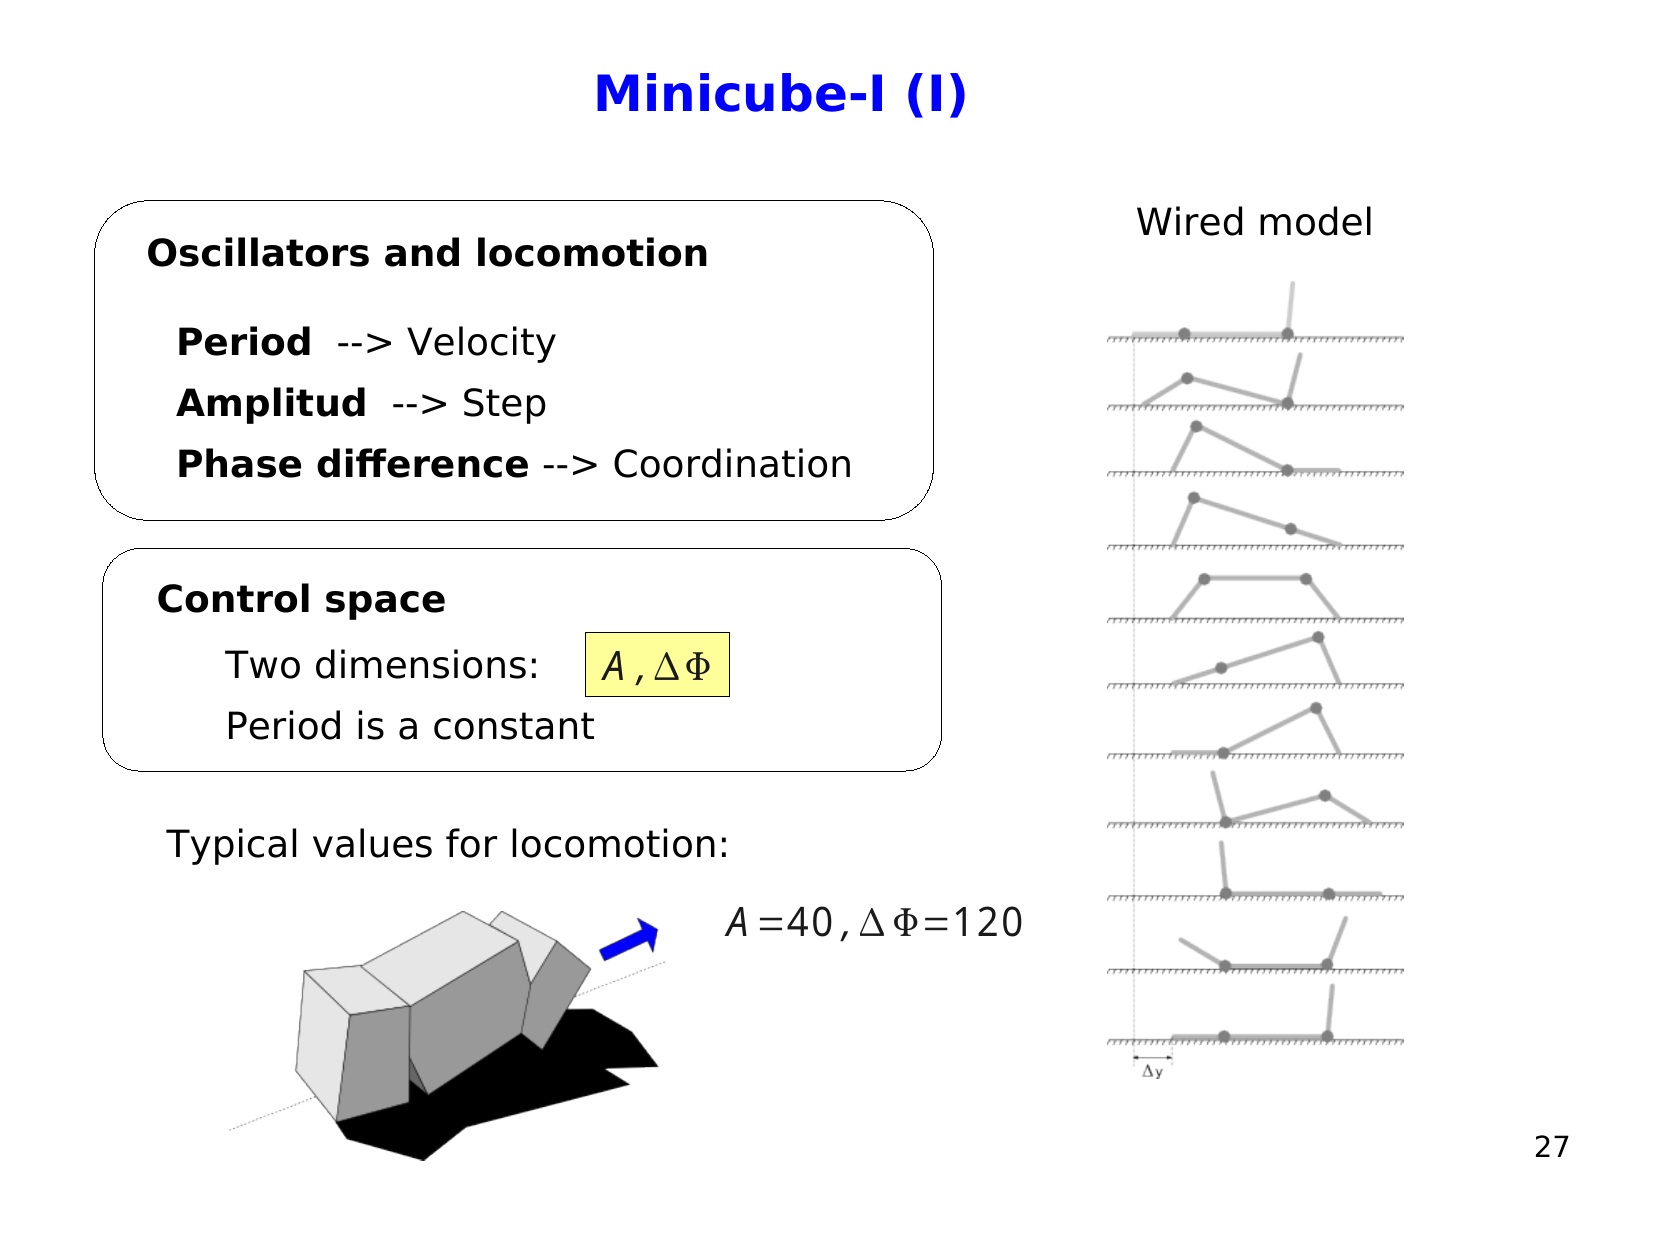

Minicube-I (I)
Wired model
Oscillators and locomotion
 Period --> Velocity
 Amplitud --> Step
 Phase difference --> Coordination
Control space
 Two dimensions:
 Period is a constant
Typical values for locomotion:
27